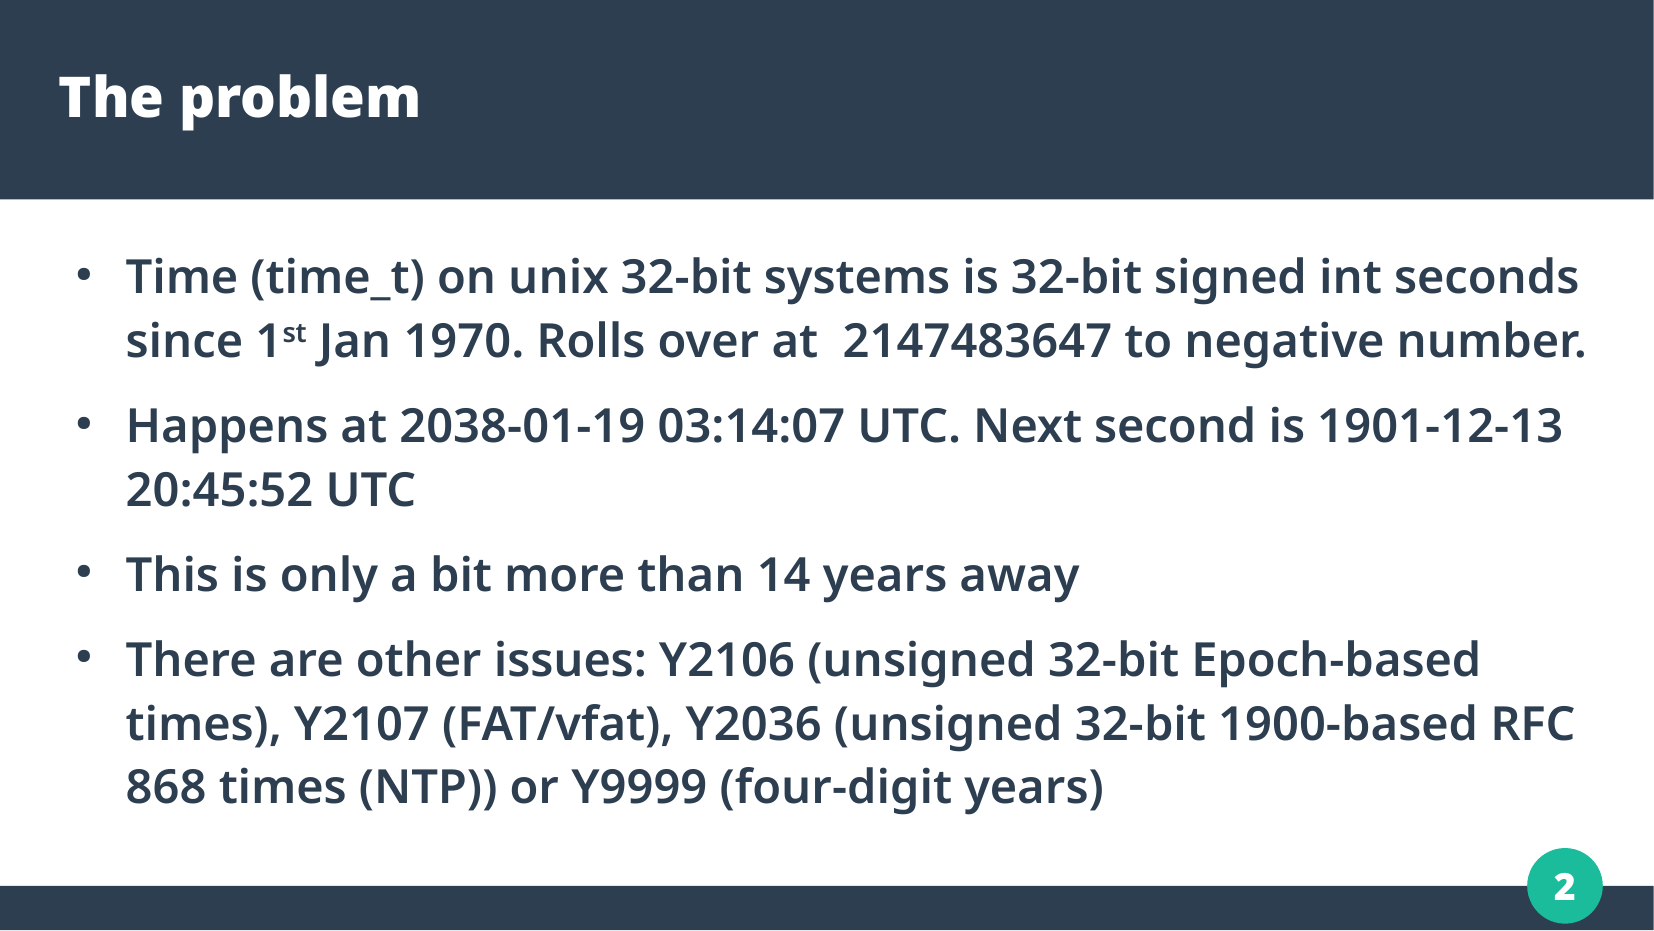

# The problem
Time (time_t) on unix 32-bit systems is 32-bit signed int seconds since 1st Jan 1970. Rolls over at 2147483647 to negative number.
Happens at 2038-01-19 03:14:07 UTC. Next second is 1901-12-13 20:45:52 UTC
This is only a bit more than 14 years away
There are other issues: Y2106 (unsigned 32-bit Epoch-based times), Y2107 (FAT/vfat), Y2036 (unsigned 32-bit 1900-based RFC 868 times (NTP)) or Y9999 (four-digit years)